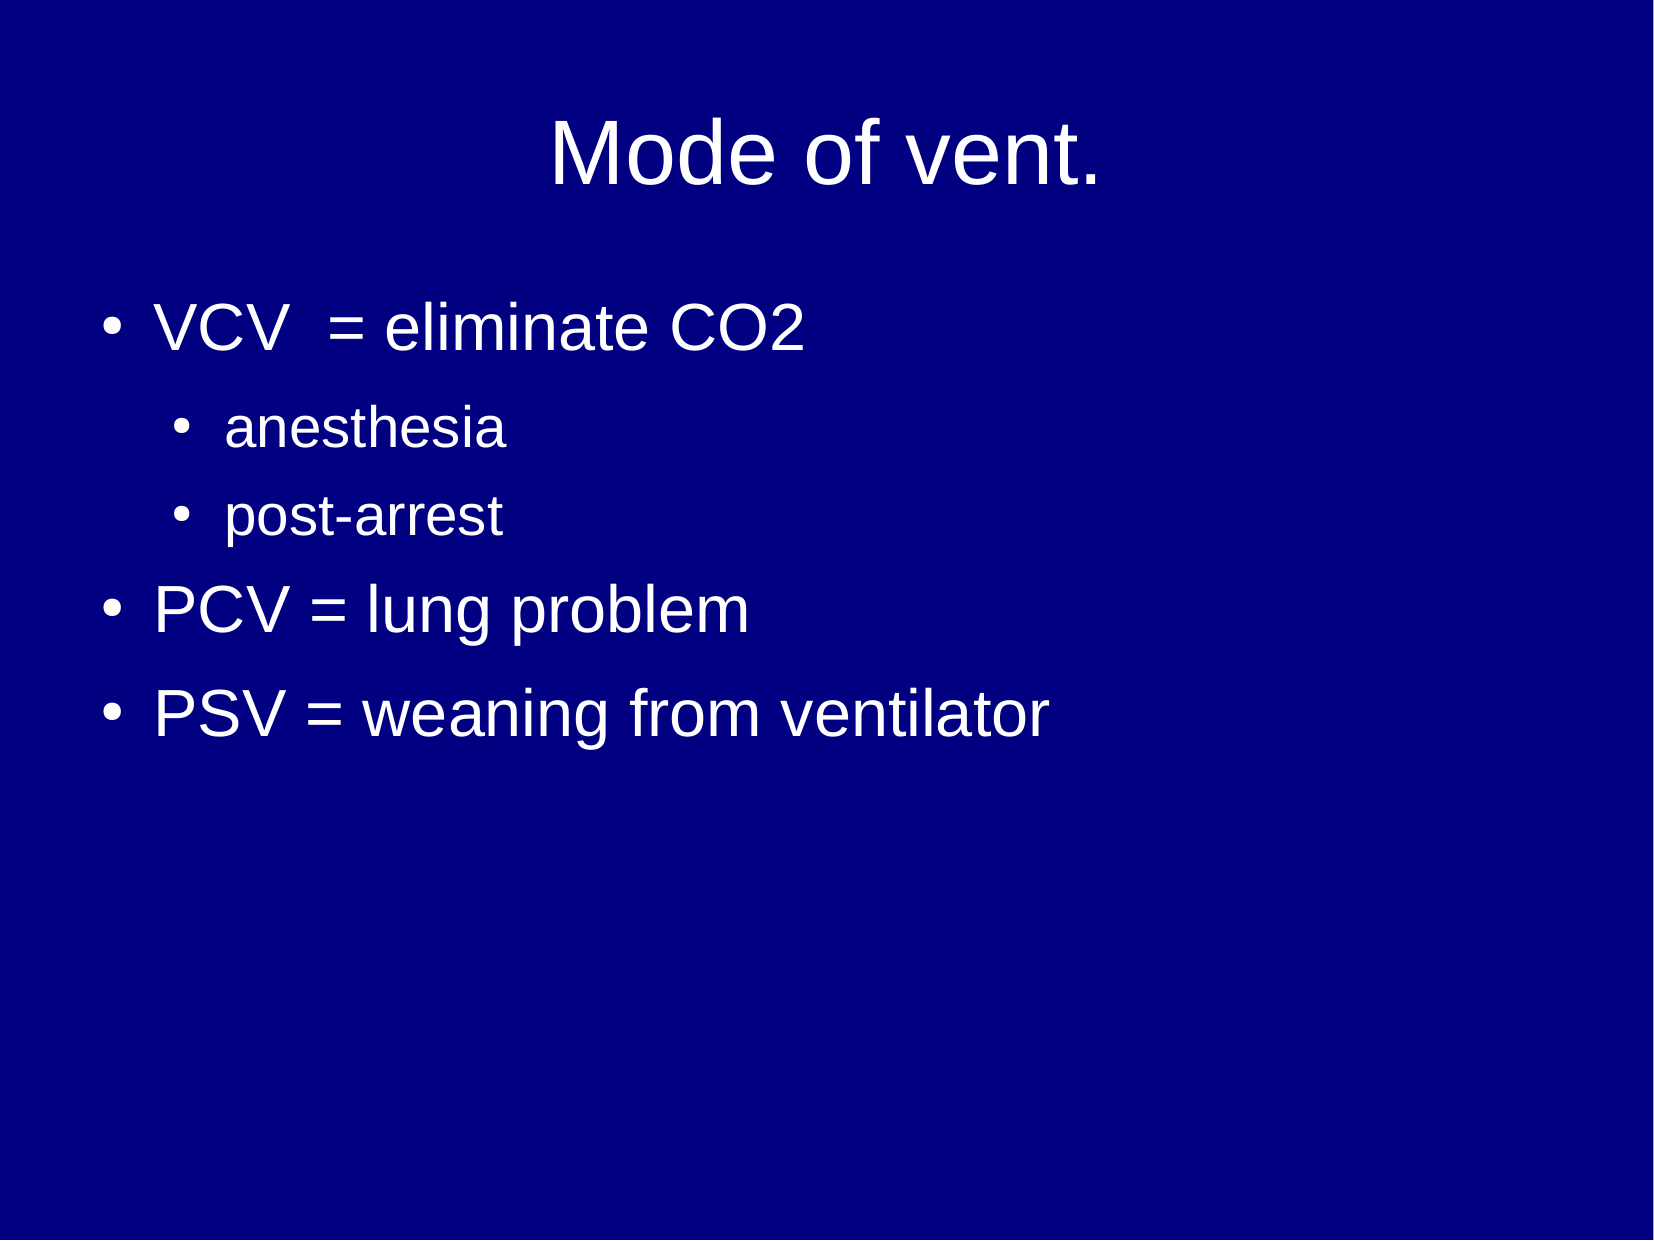

# Mode of vent.
VCV = eliminate CO2
anesthesia
post-arrest
PCV = lung problem
PSV = weaning from ventilator